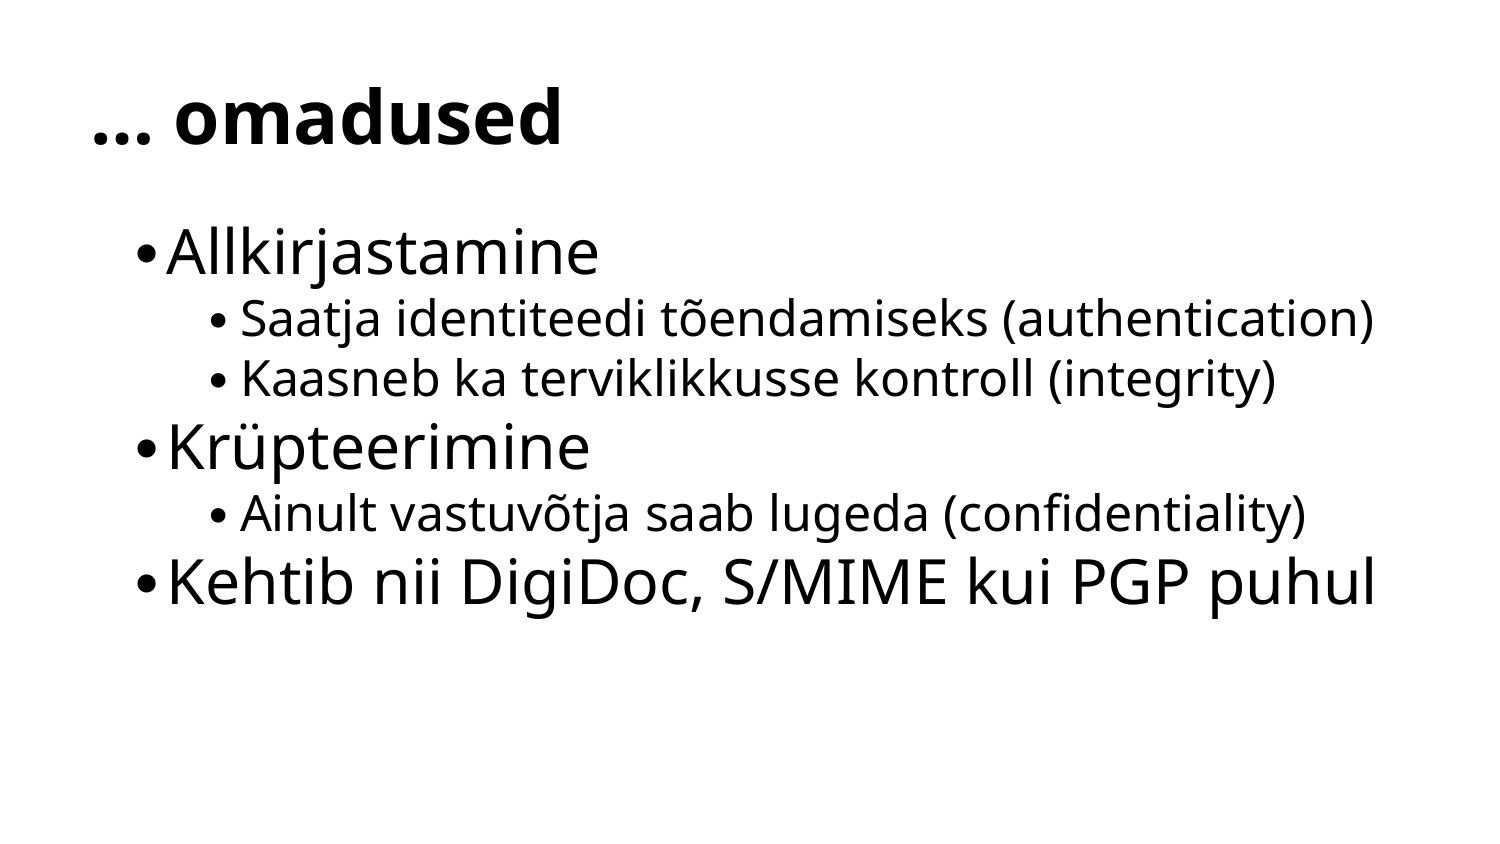

# … omadused
Allkirjastamine
Saatja identiteedi tõendamiseks (authentication)
Kaasneb ka terviklikkusse kontroll (integrity)
Krüpteerimine
Ainult vastuvõtja saab lugeda (confidentiality)
Kehtib nii DigiDoc, S/MIME kui PGP puhul